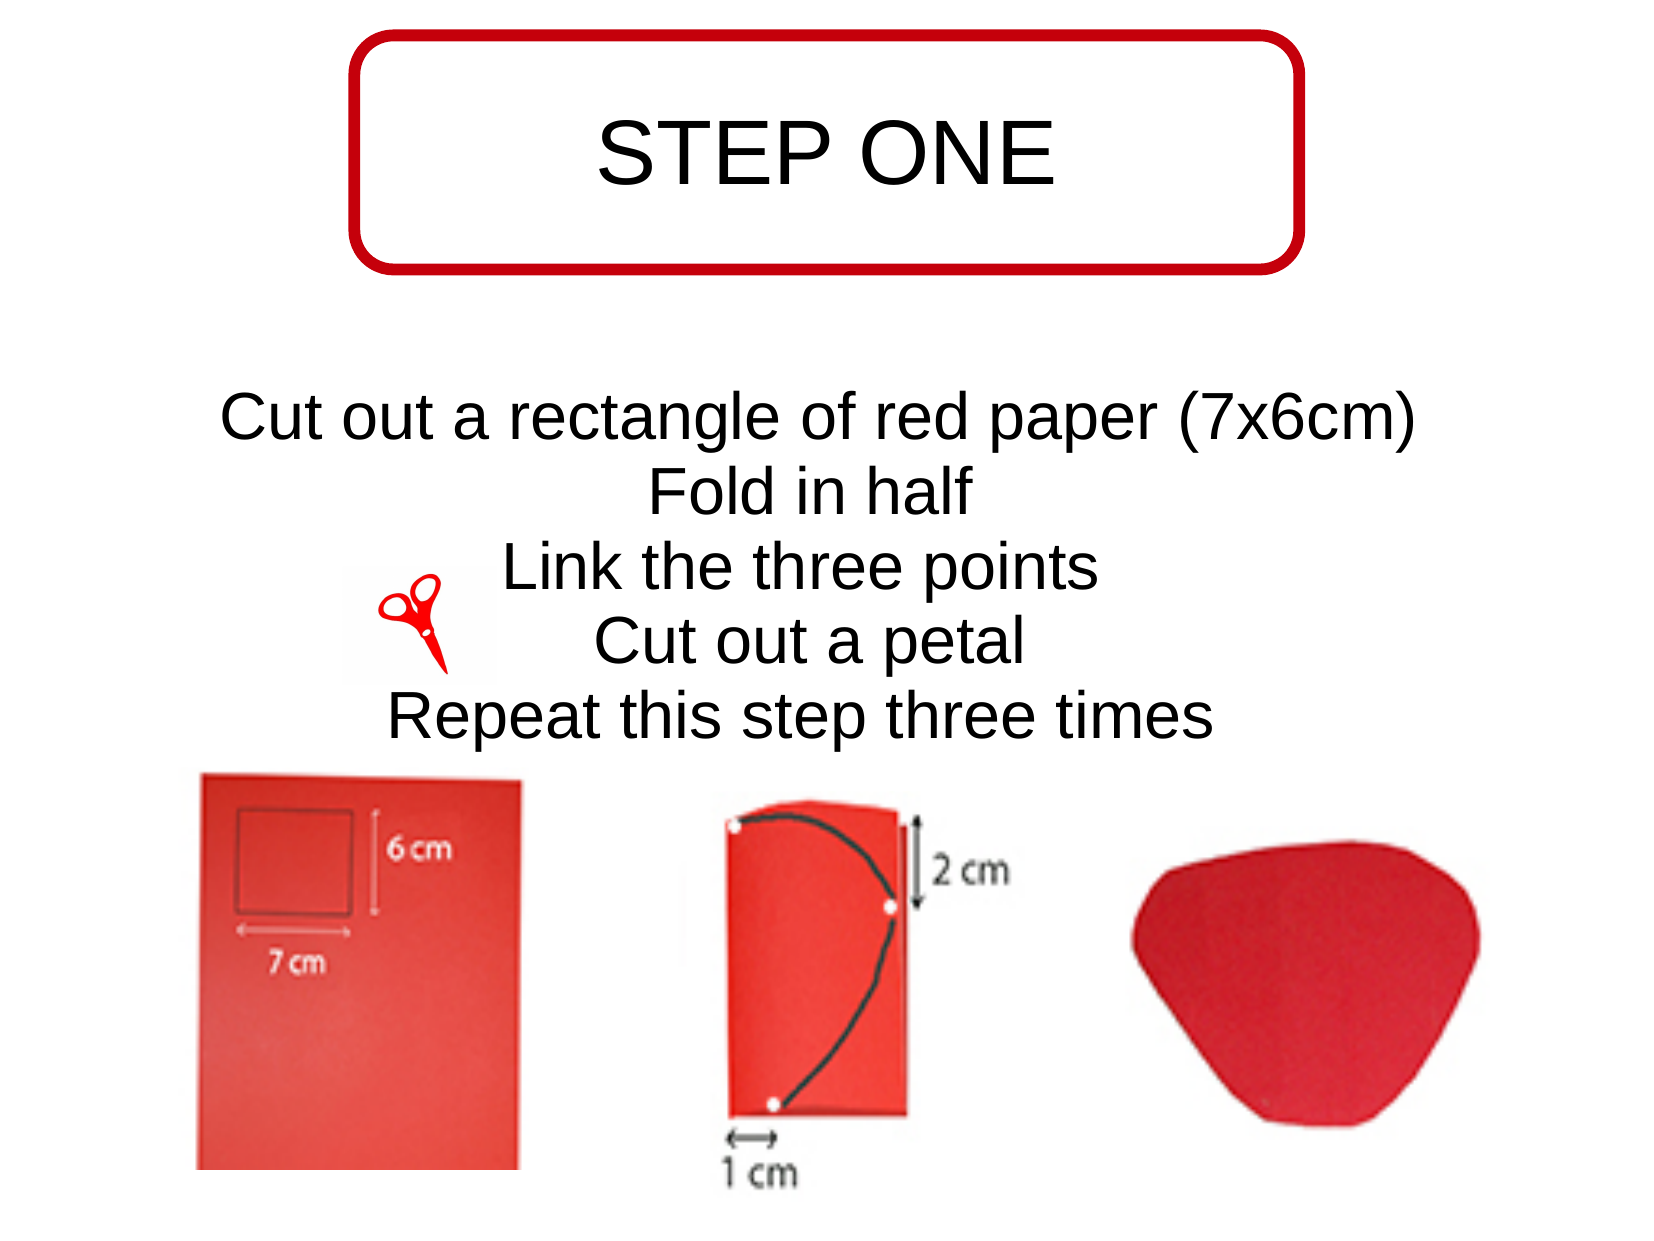

# STEP ONE
 Cut out a rectangle of red paper (7x6cm)
Fold in half
Link the three points
Cut out a petal
Repeat this step three times